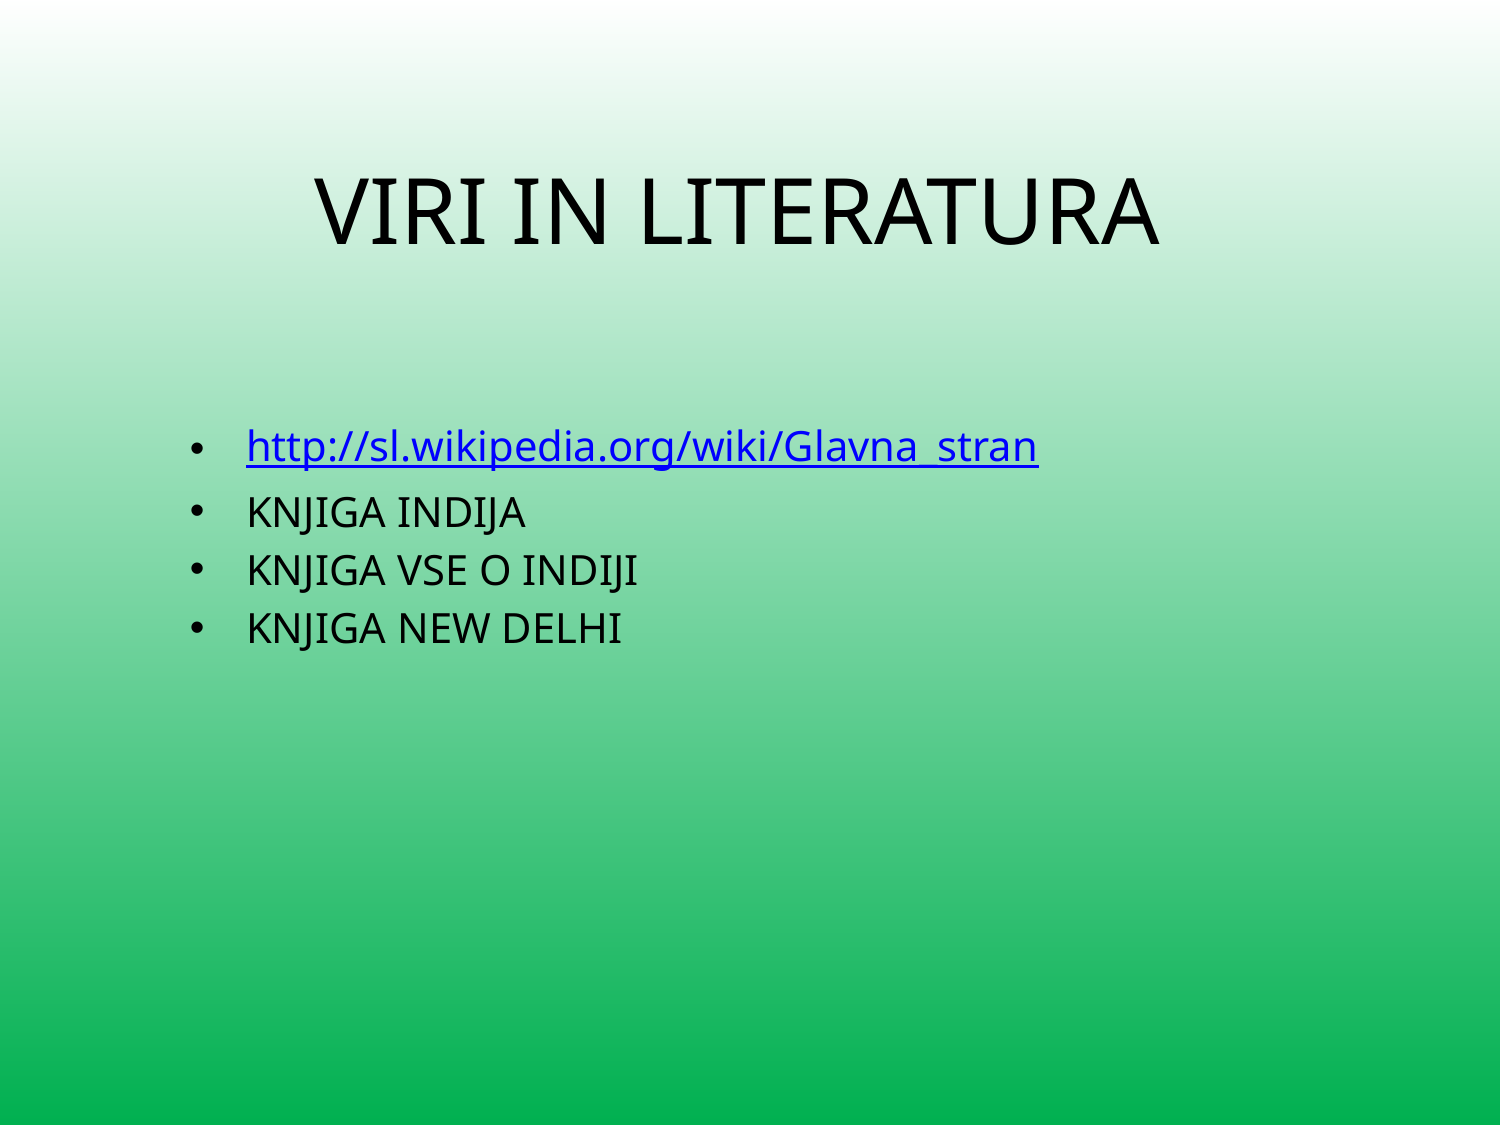

# VIRI IN LITERATURA
http://sl.wikipedia.org/wiki/Glavna_stran
KNJIGA INDIJA
KNJIGA VSE O INDIJI
KNJIGA NEW DELHI